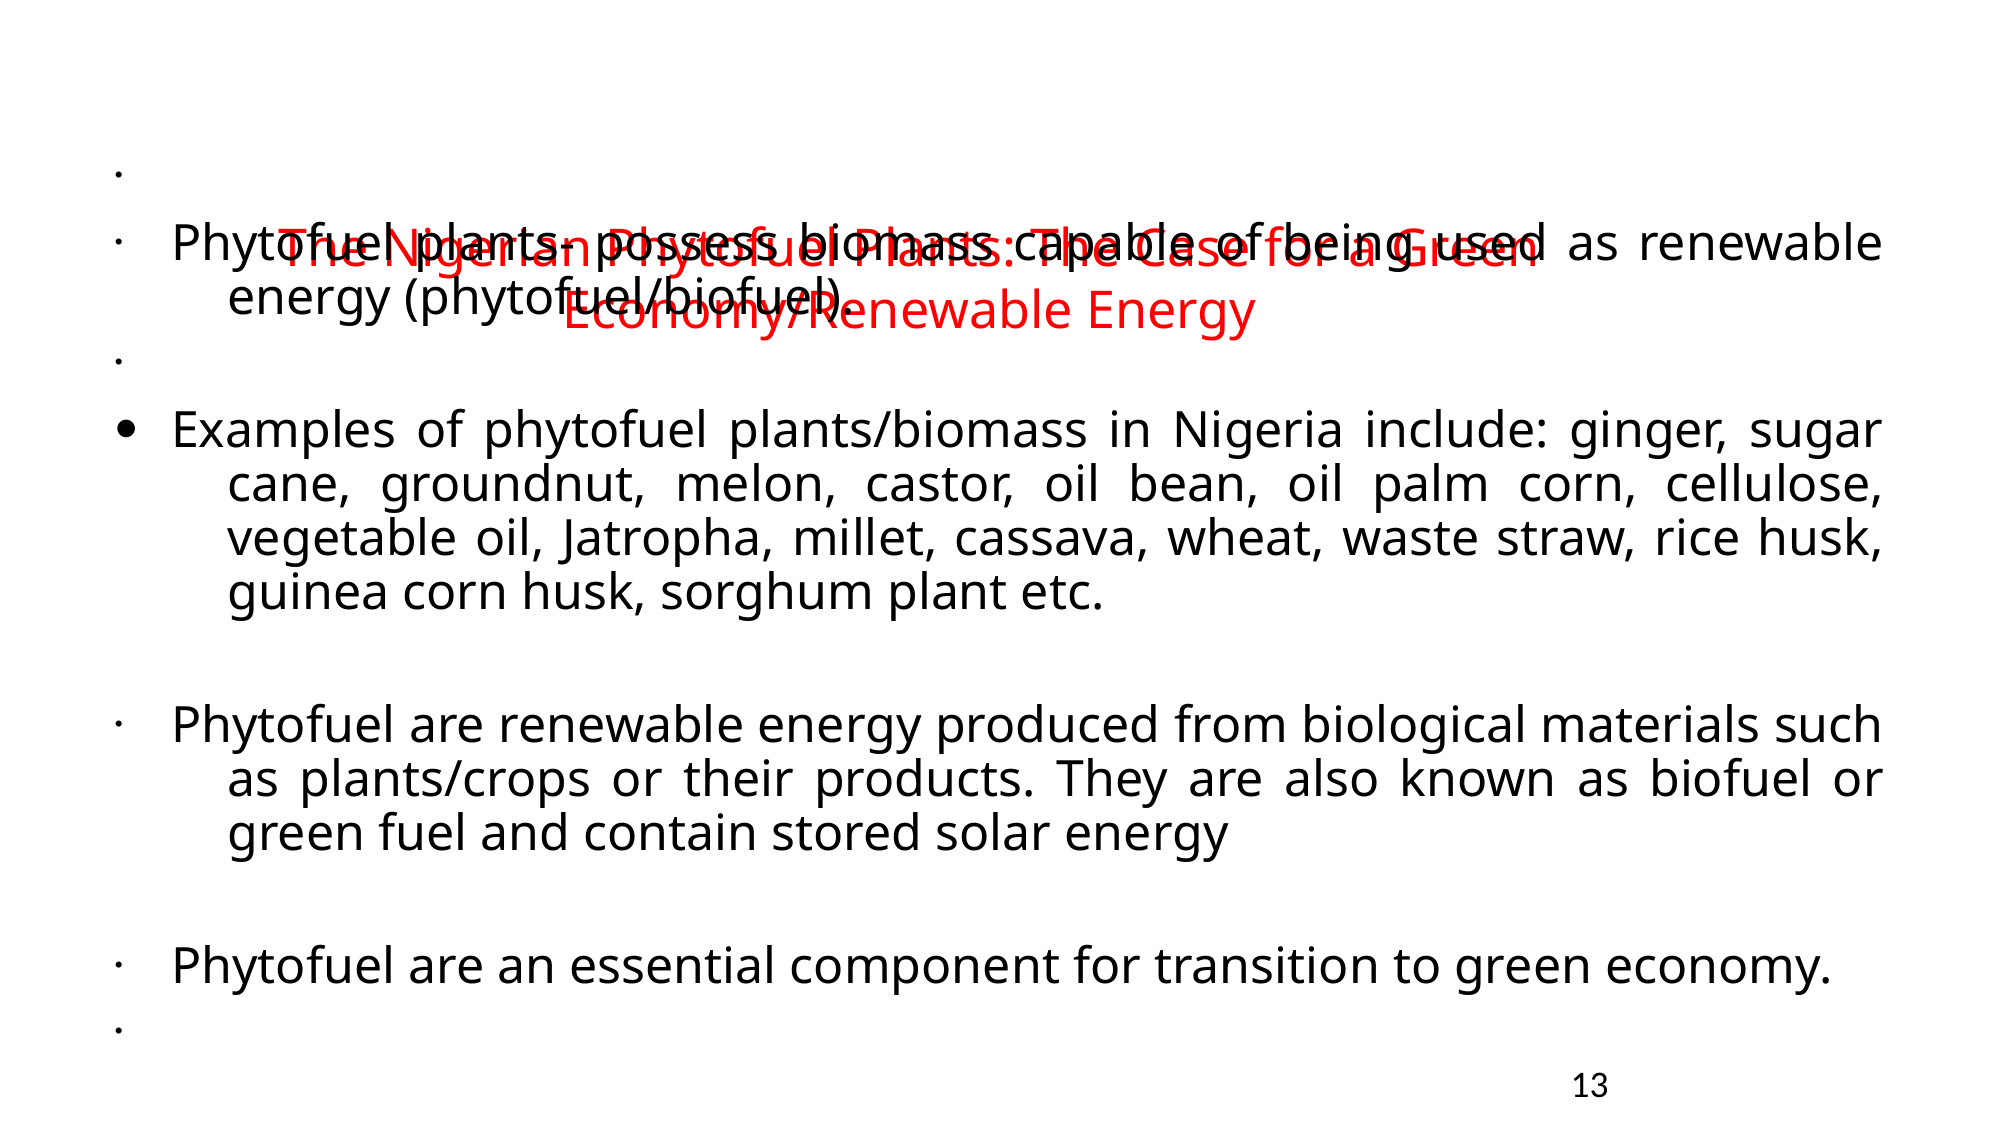

# The Nigerian Phytofuel Plants: The Case for a Green Economy/Renewable Energy
Phytofuel plants- possess biomass capable of being used as renewable energy (phytofuel/biofuel).
Examples of phytofuel plants/biomass in Nigeria include: ginger, sugar cane, groundnut, melon, castor, oil bean, oil palm corn, cellulose, vegetable oil, Jatropha, millet, cassava, wheat, waste straw, rice husk, guinea corn husk, sorghum plant etc.
Phytofuel are renewable energy produced from biological materials such as plants/crops or their products. They are also known as biofuel or green fuel and contain stored solar energy
Phytofuel are an essential component for transition to green economy.